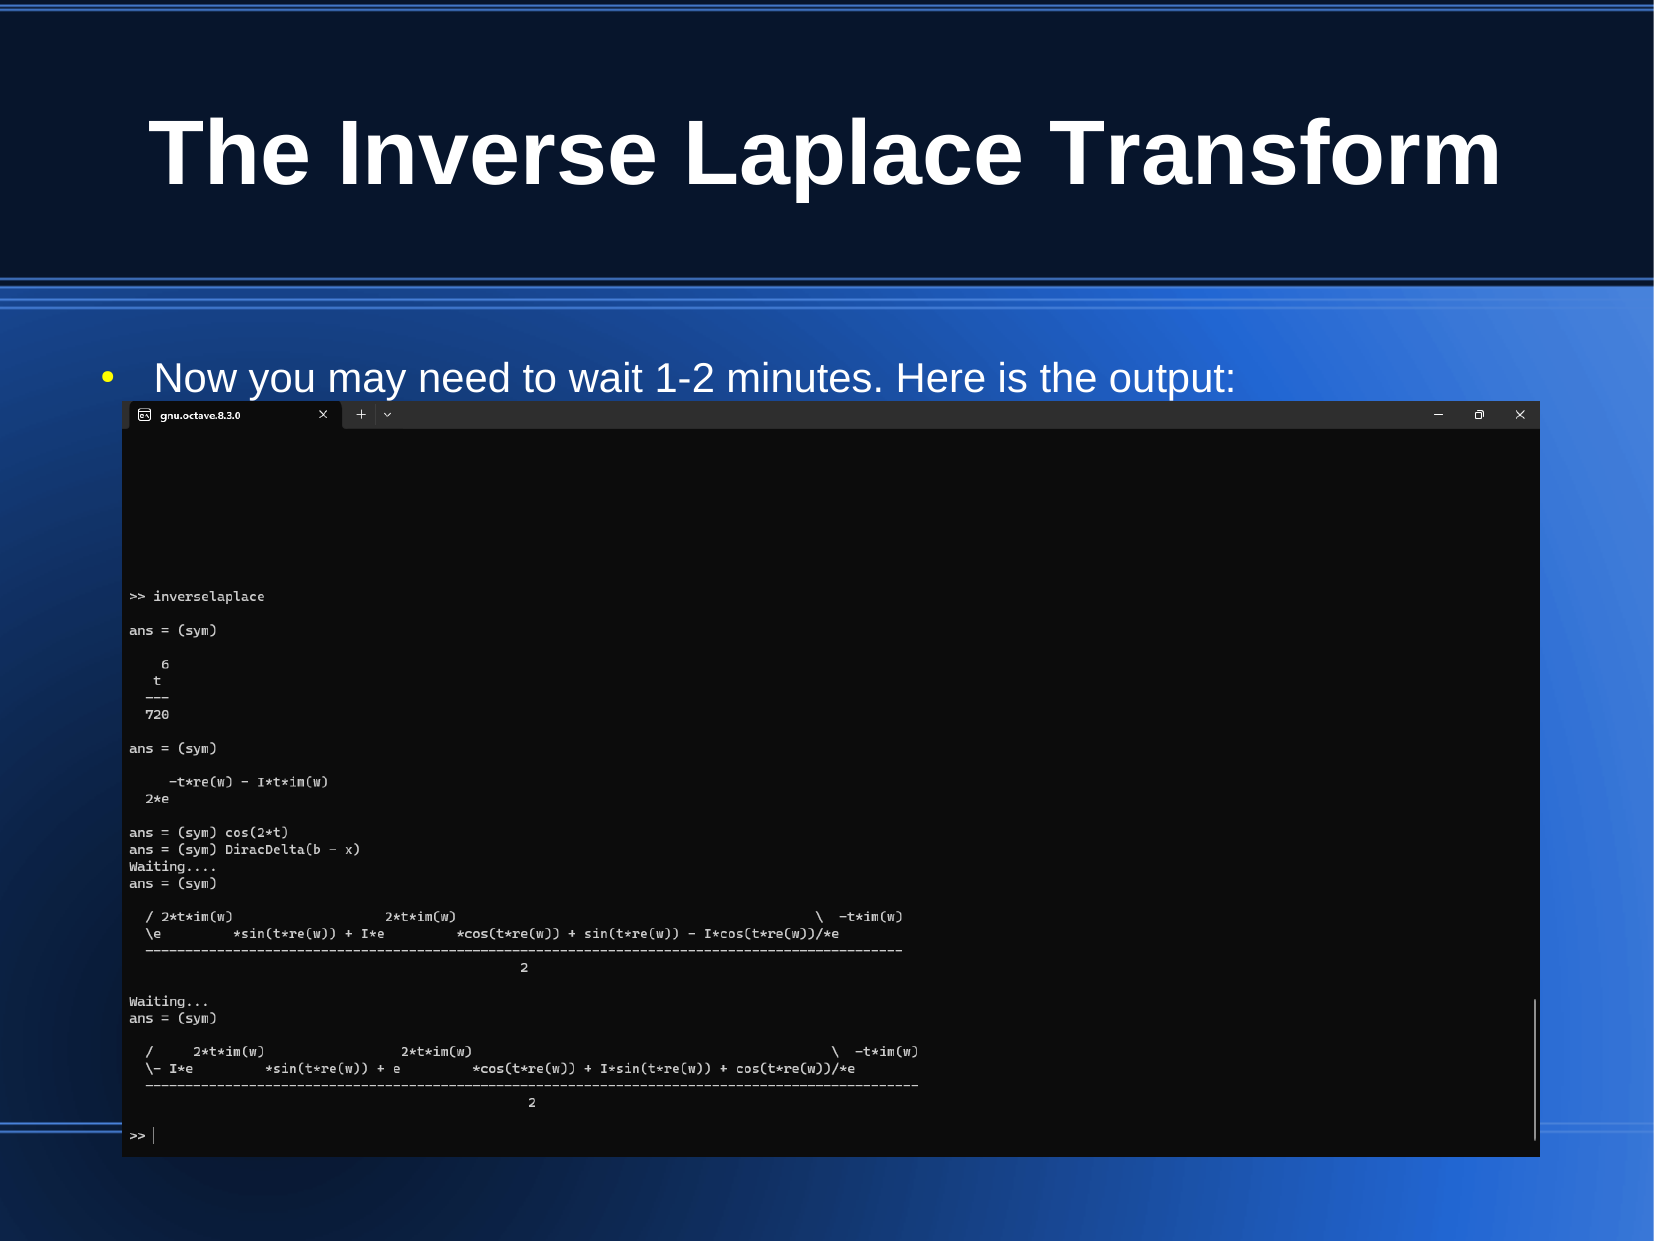

# The Inverse Laplace Transform
Now you may need to wait 1-2 minutes. Here is the output: